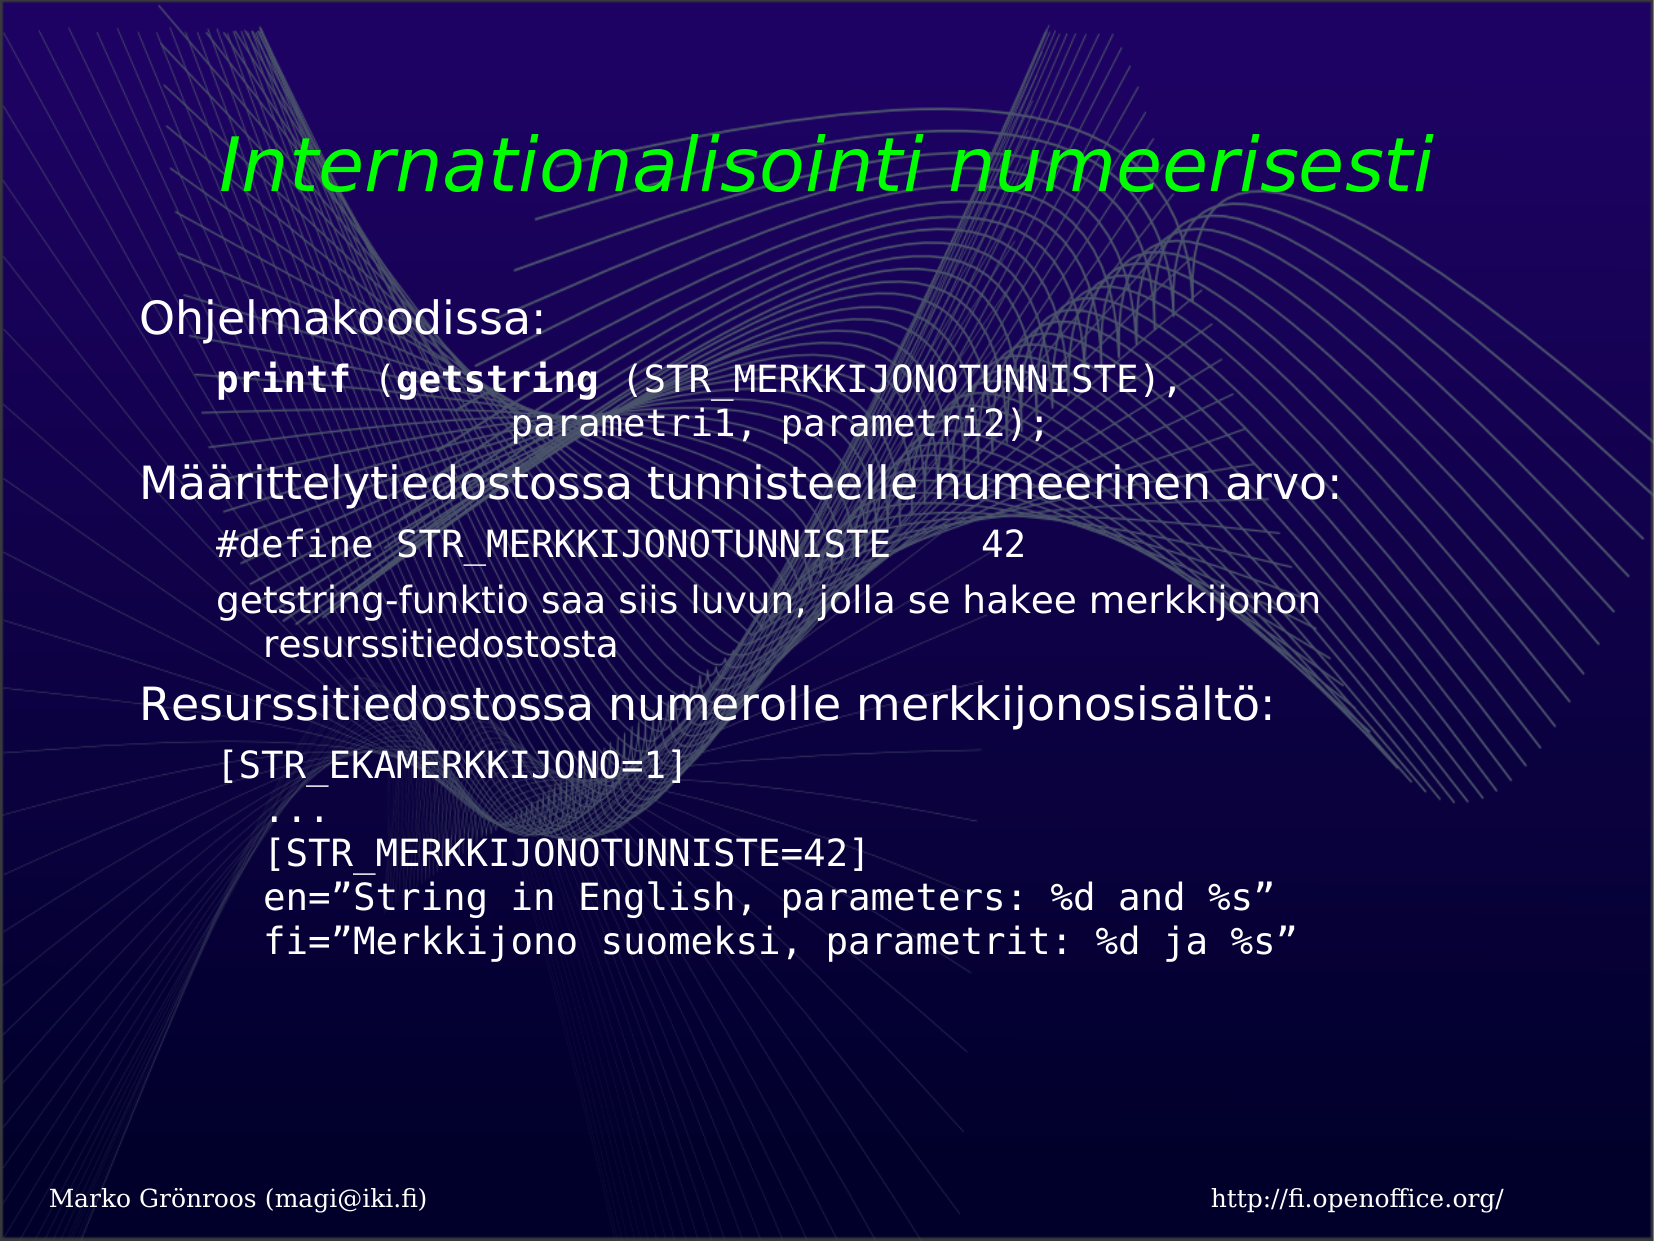

# Internationalisointi numeerisesti
Ohjelmakoodissa:
printf (getstring (STR_MERKKIJONOTUNNISTE),
 parametri1, parametri2);
Määrittelytiedostossa tunnisteelle numeerinen arvo:
#define STR_MERKKIJONOTUNNISTE 42
getstring-funktio saa siis luvun, jolla se hakee merkkijonon resurssitiedostosta
Resurssitiedostossa numerolle merkkijonosisältö:
[STR_EKAMERKKIJONO=1]
...
[STR_MERKKIJONOTUNNISTE=42]
en=”String in English, parameters: %d and %s”
fi=”Merkkijono suomeksi, parametrit: %d ja %s”